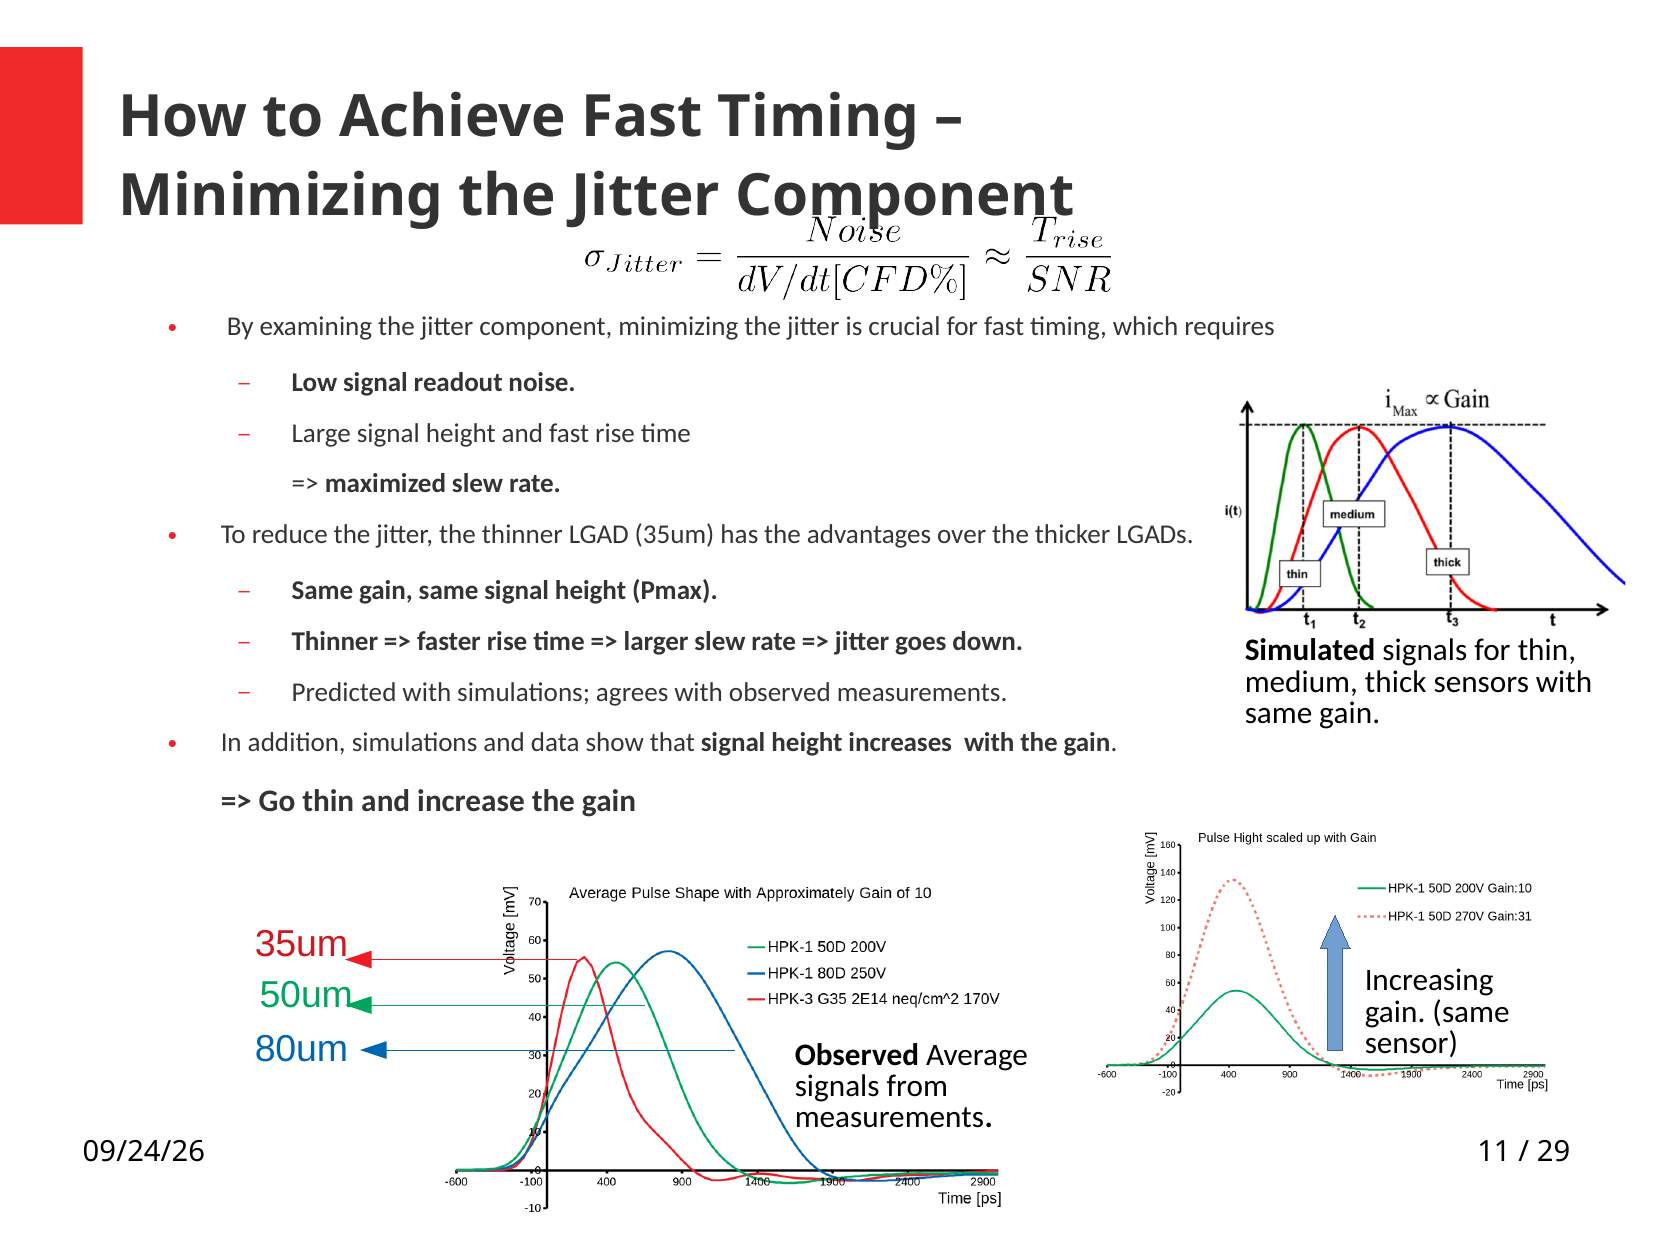

How to Achieve Fast Timing –
Minimizing the Jitter Component
# By examining the jitter component, minimizing the jitter is crucial for fast timing, which requires
Low signal readout noise.
Large signal height and fast rise time
=> maximized slew rate.
To reduce the jitter, the thinner LGAD (35um) has the advantages over the thicker LGADs.
Same gain, same signal height (Pmax).
Thinner => faster rise time => larger slew rate => jitter goes down.
Predicted with simulations; agrees with observed measurements.
In addition, simulations and data show that signal height increases with the gain.
=> Go thin and increase the gain
Simulated signals for thin, medium, thick sensors with same gain.
35um
Increasing gain. (same sensor)
50um
80um
Observed Average signals from measurements.
ULITIMA 2018
11